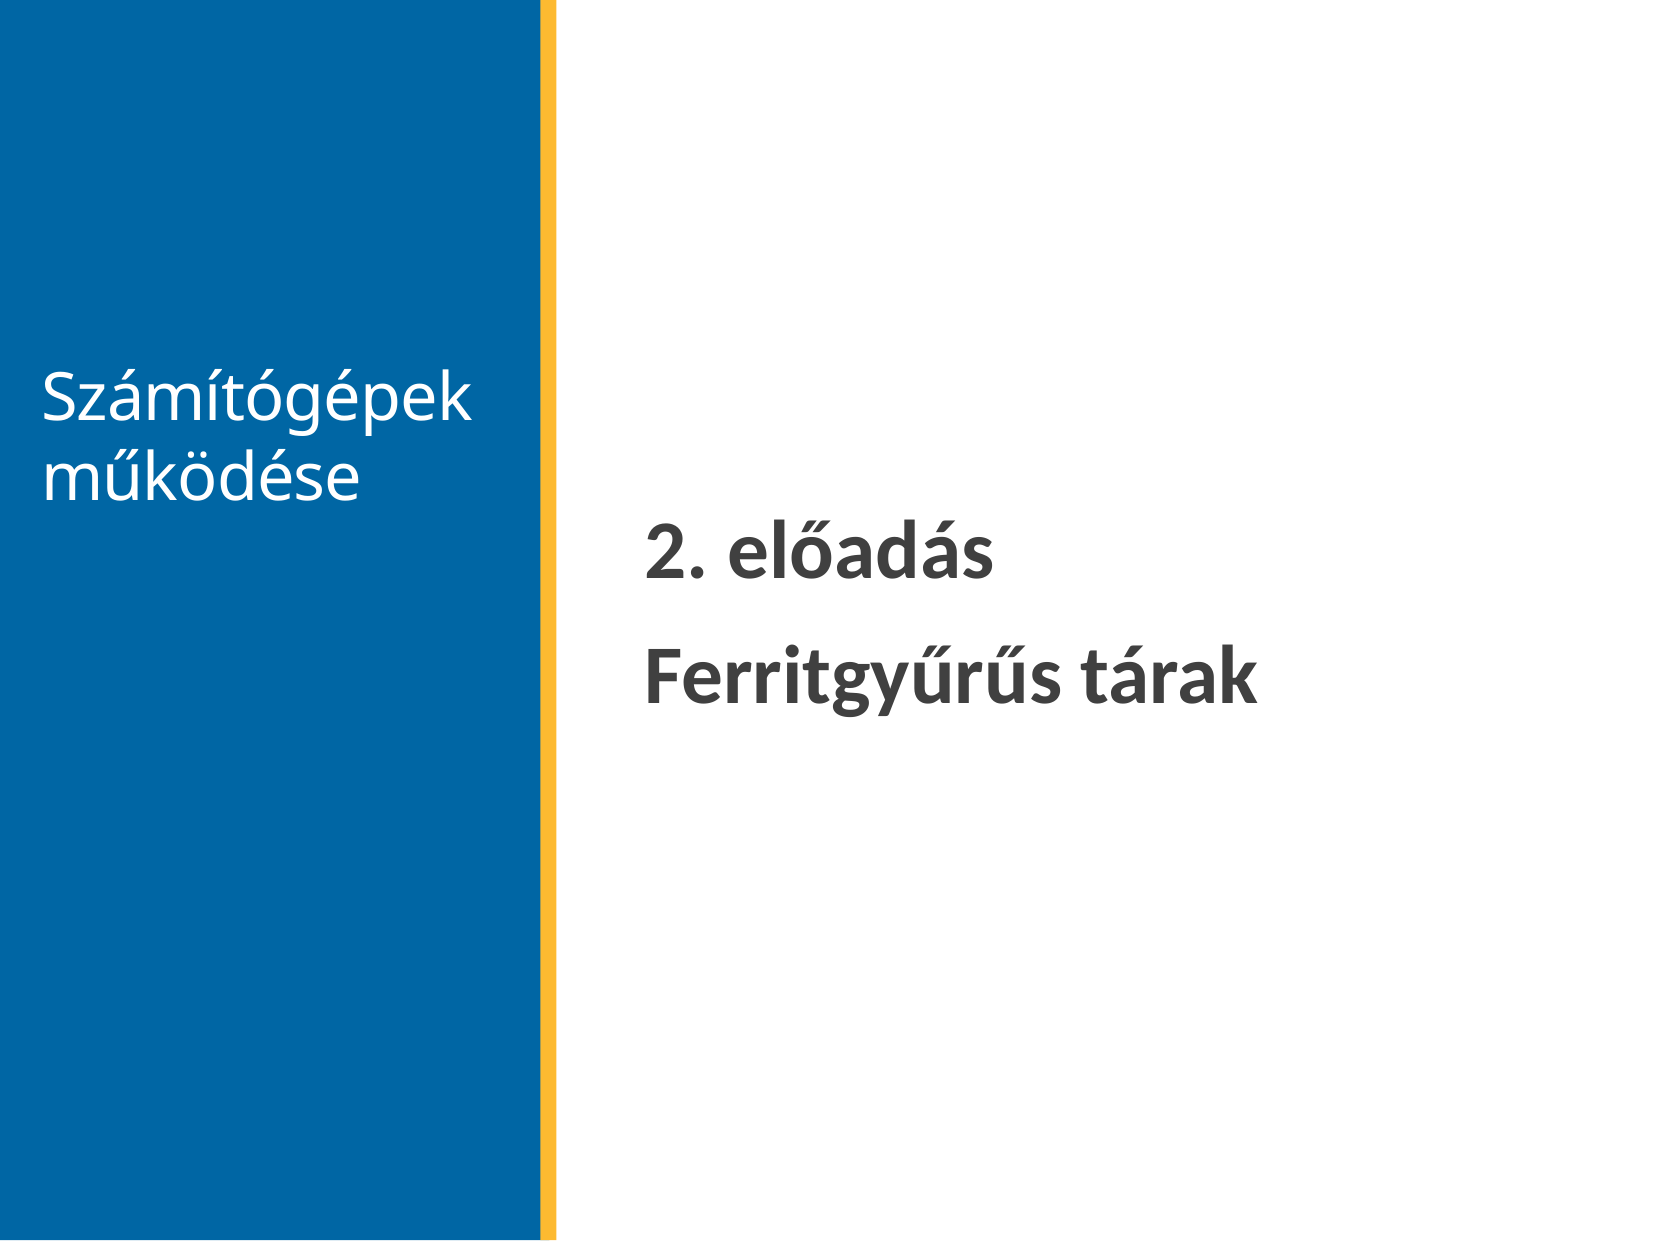

# Számítógépek működése
2. előadás
Ferritgyűrűs tárak